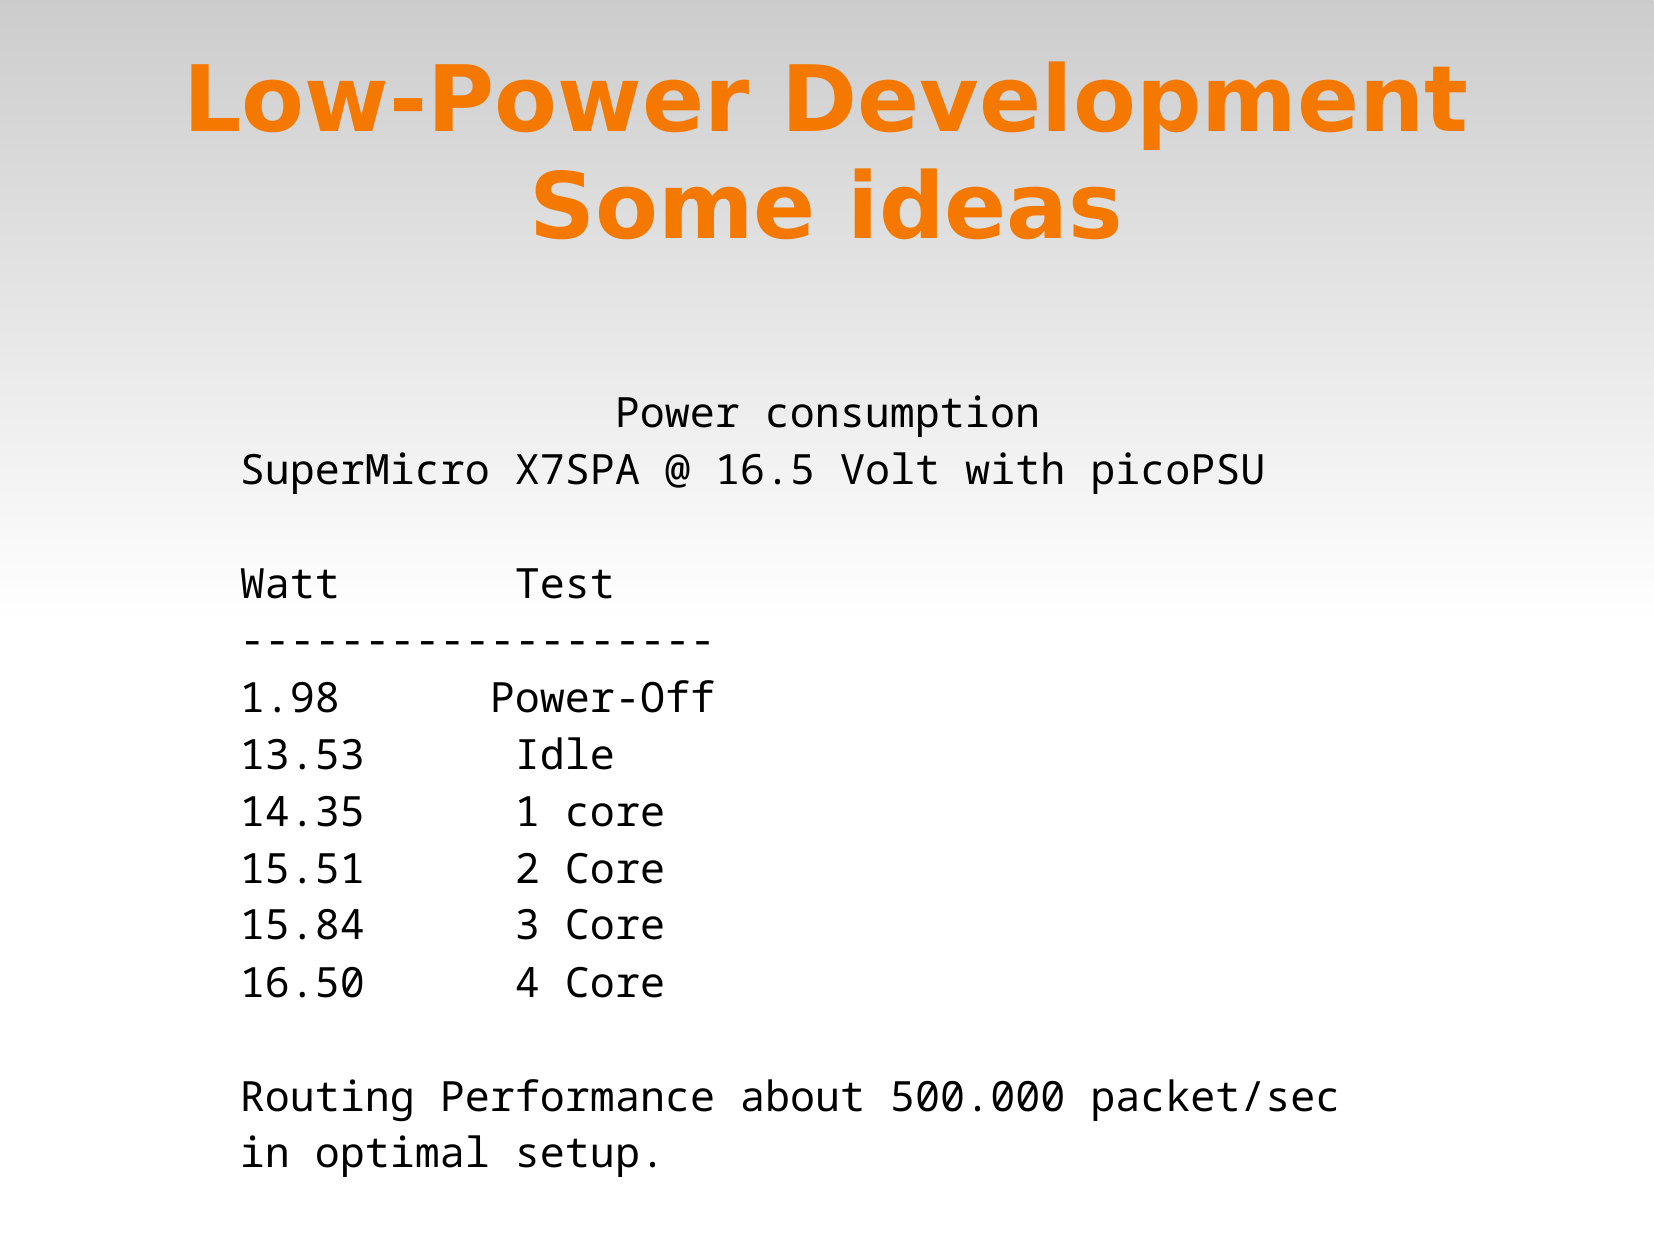

# Low-Power Development Some ideas
					Power consumption
SuperMicro X7SPA @ 16.5 Volt with picoPSU
Watt Test
-------------------
1.98 Power-Off
13.53 Idle
14.35 1 core
15.51 2 Core
15.84 3 Core
16.50 4 Core
Routing Performance about 500.000 packet/sec in optimal setup.